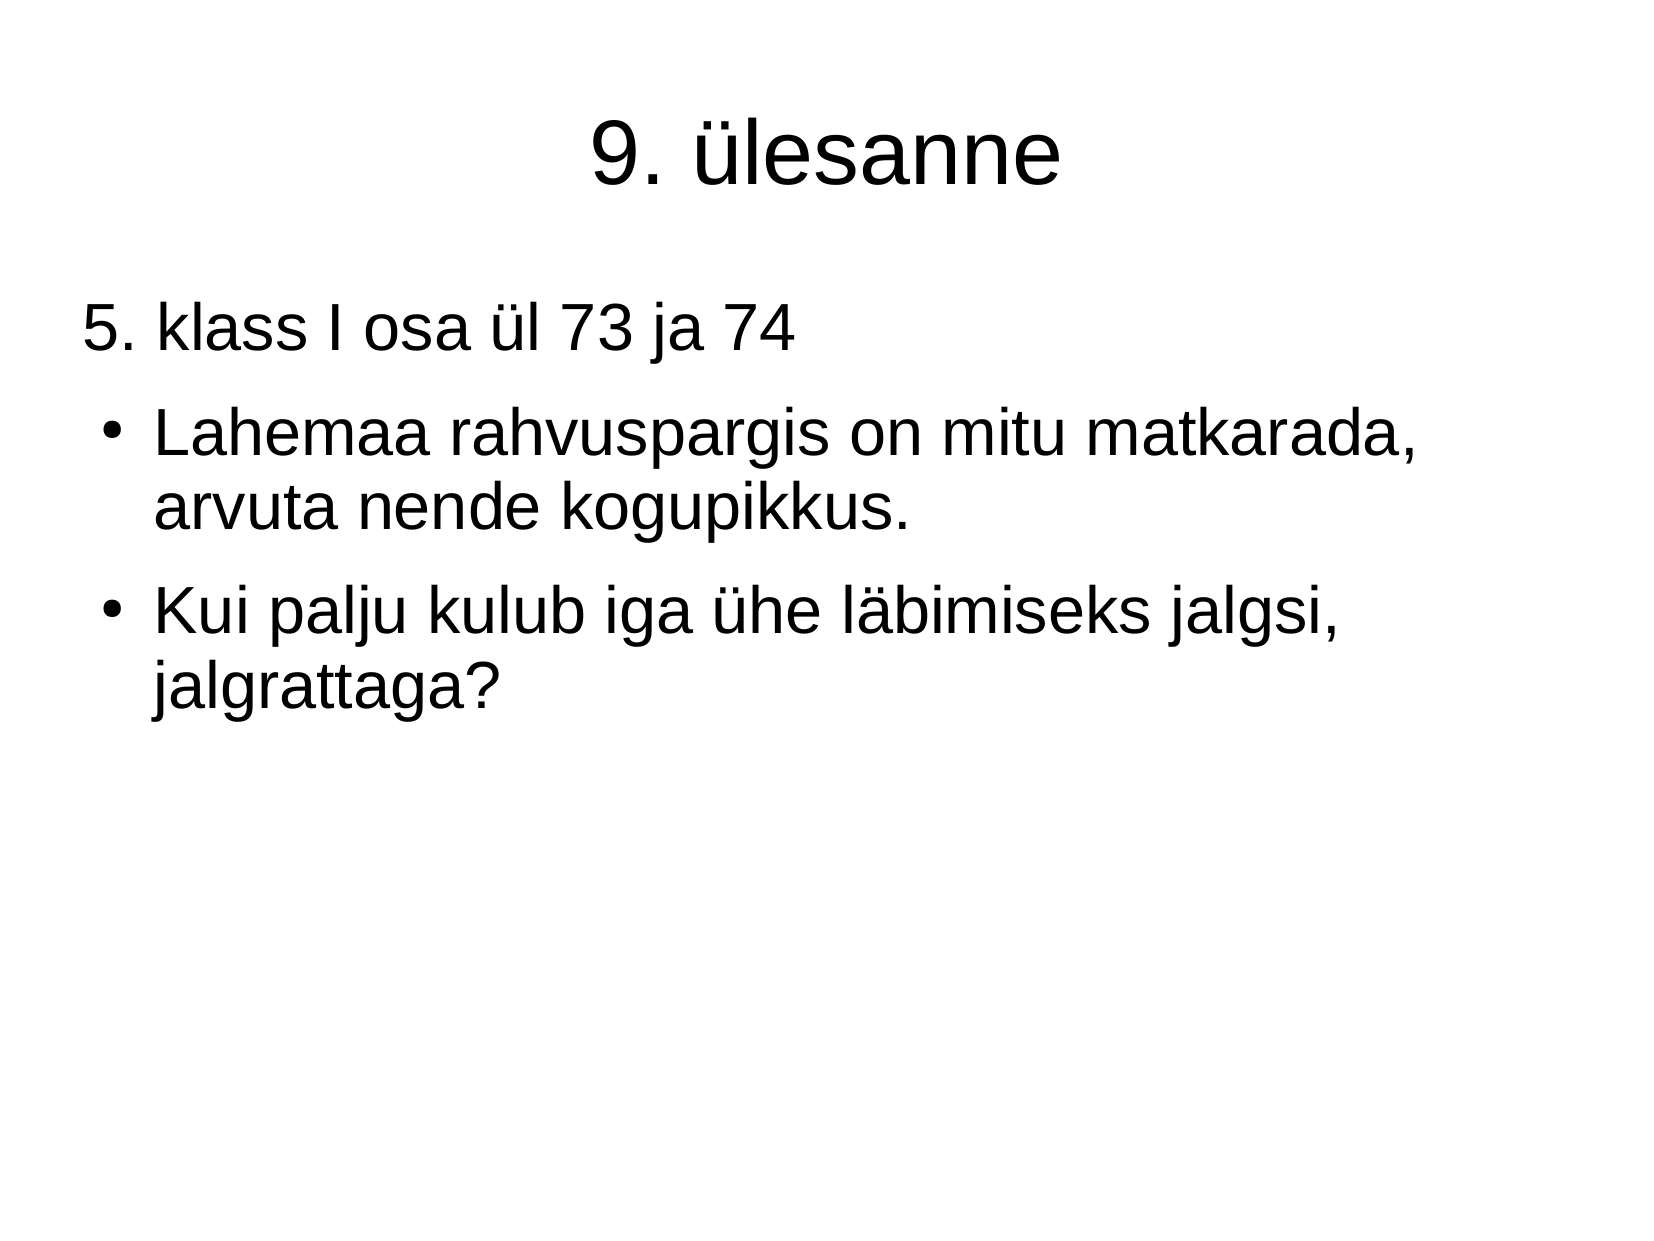

# 9. ülesanne
5. klass I osa ül 73 ja 74
Lahemaa rahvuspargis on mitu matkarada, arvuta nende kogupikkus.
Kui palju kulub iga ühe läbimiseks jalgsi, jalgrattaga?